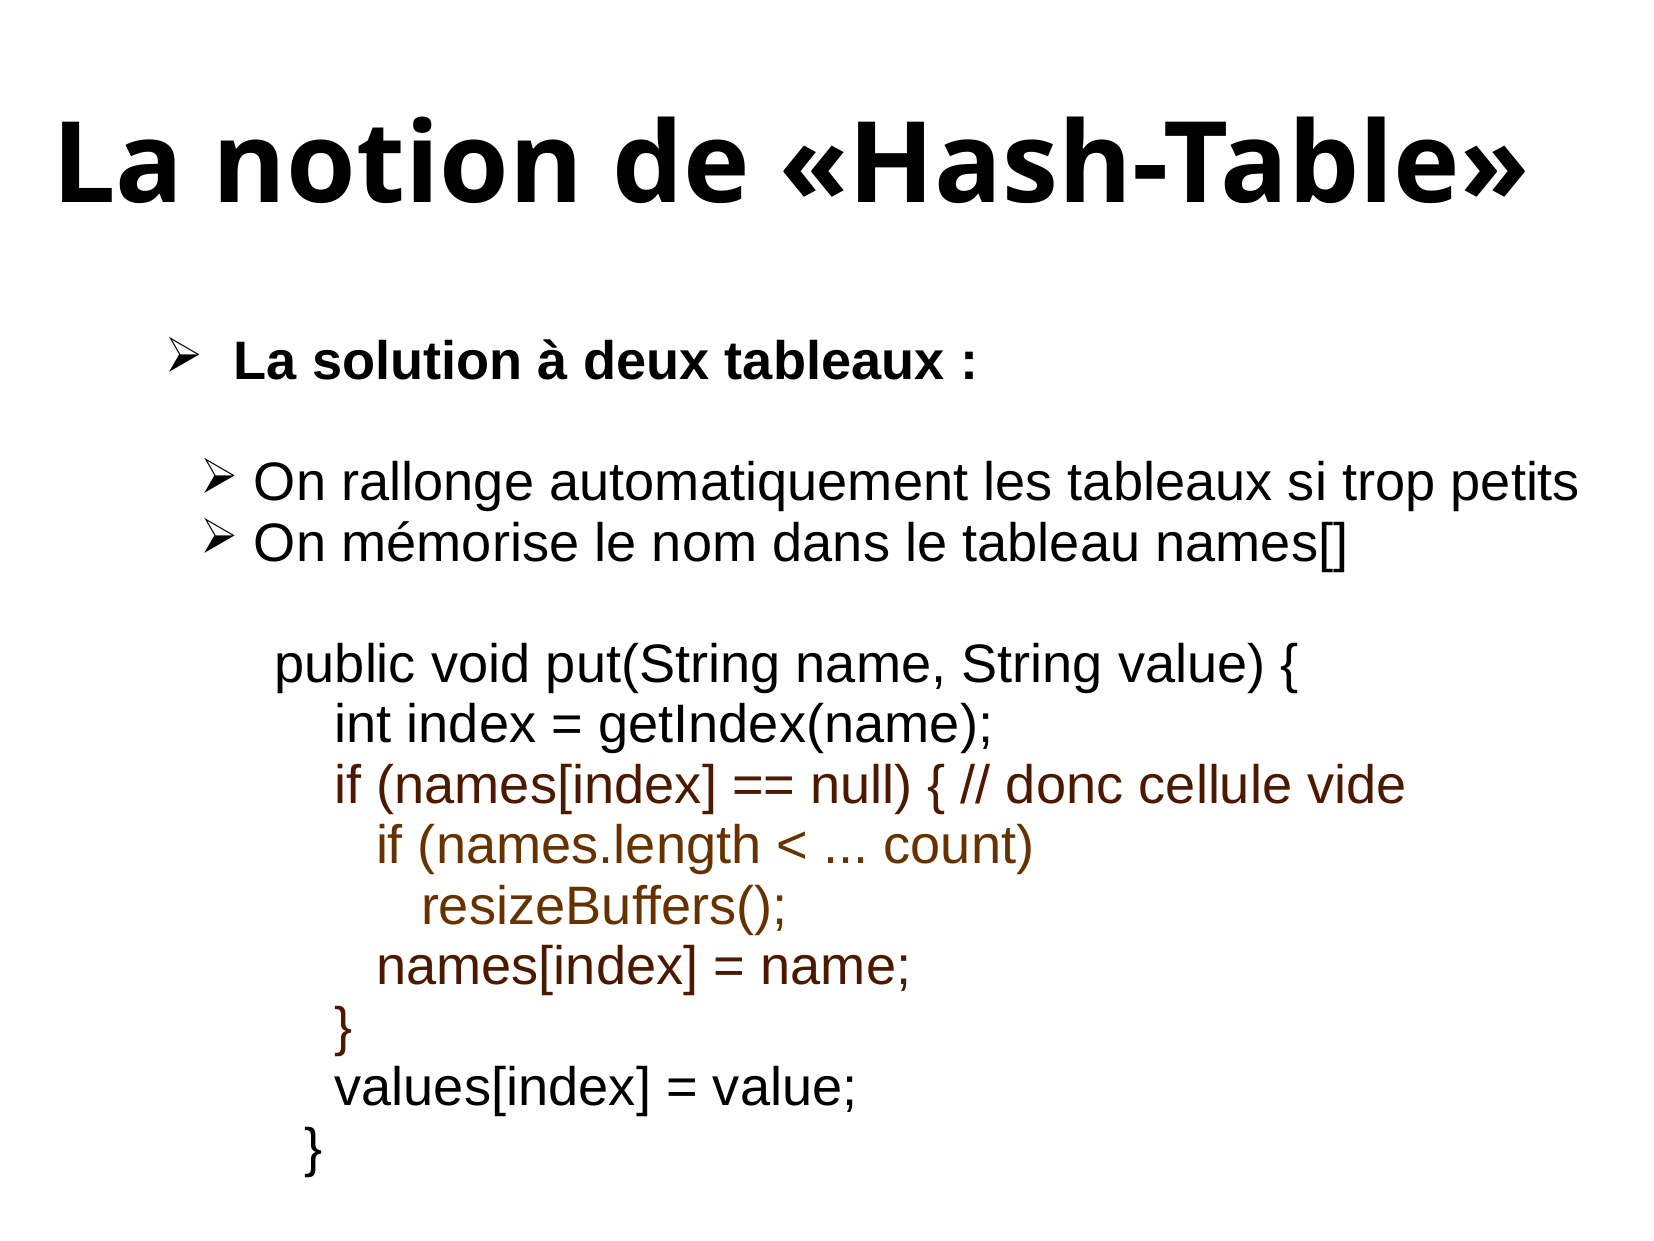

La notion de «Hash-Table»
 La solution à deux tableaux :
 On rallonge automatiquement les tableaux si trop petits
 On mémorise le nom dans le tableau names[]
public void put(String name, String value) {
 int index = getIndex(name);
 if (names[index] == null) { // donc cellule vide
 	 if (names.length < ... count)
	 resizeBuffers();
	 names[index] = name;
 }
 values[index] = value;
 }